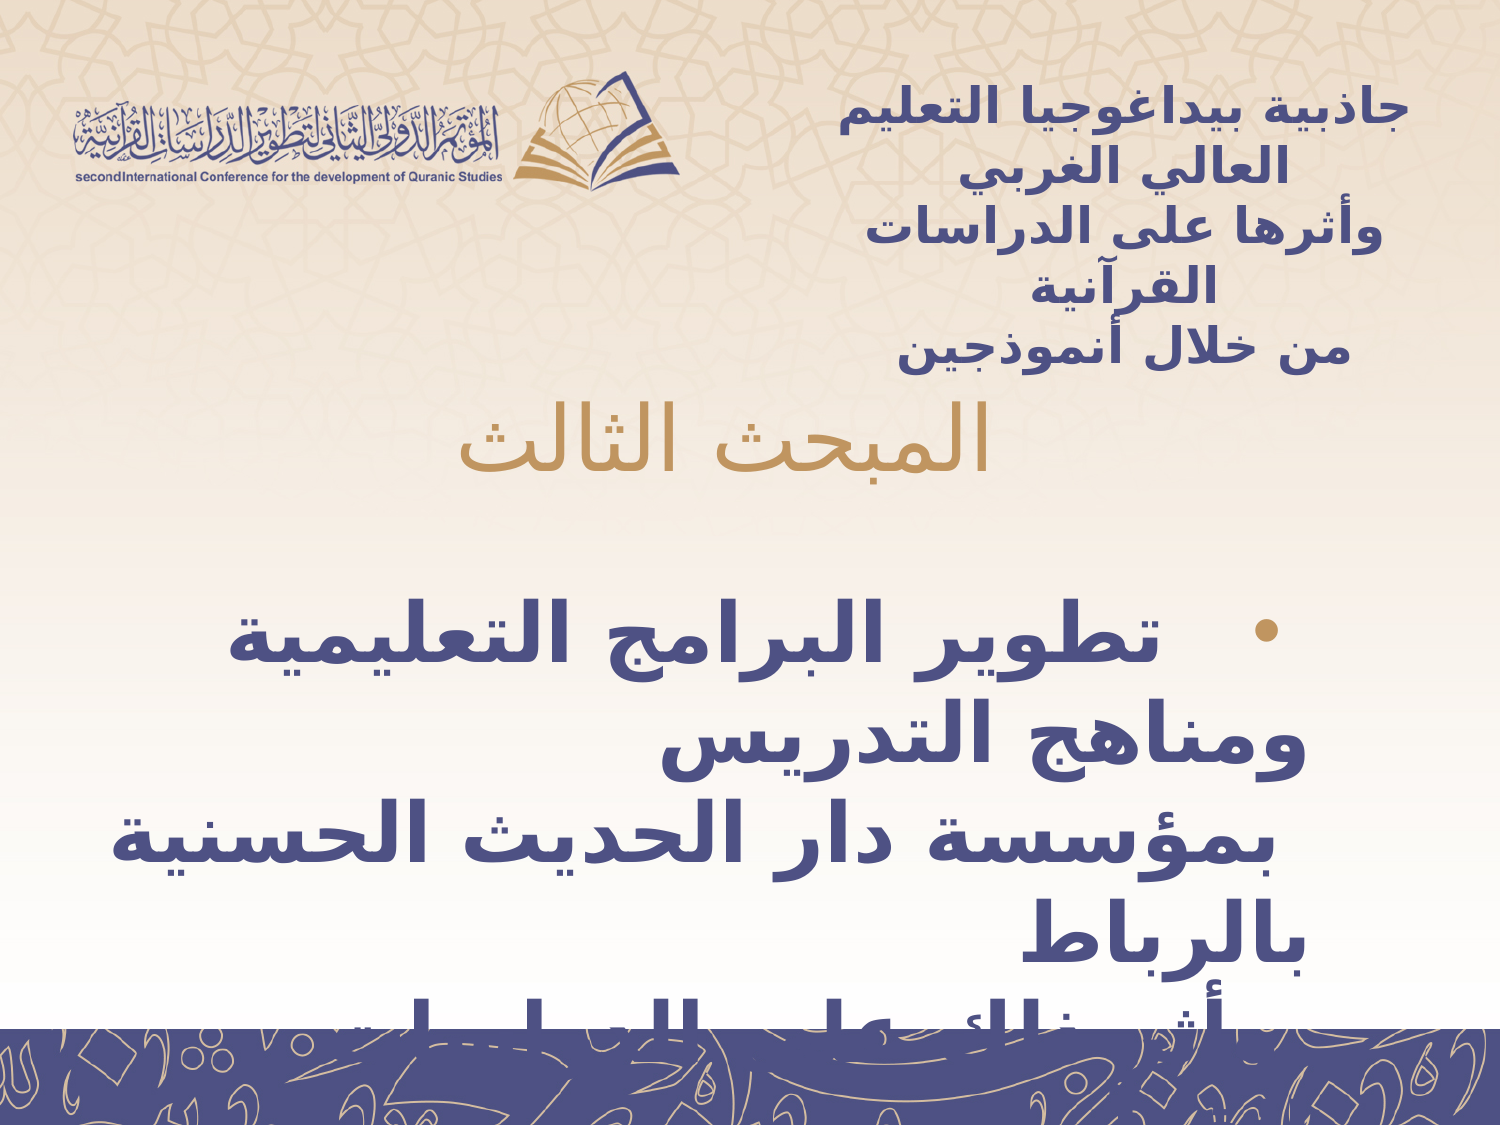

جاذبية بيداغوجيا التعليم العالي الغربي
وأثرها على الدراسات القرآنية
من خلال أنموذجين
المبحث الثالث
 تطوير البرامج التعليمية ومناهج التدريس
بمؤسسة دار الحديث الحسنية بالرباط
وأثر ذلك على الدراسات القرآنية.